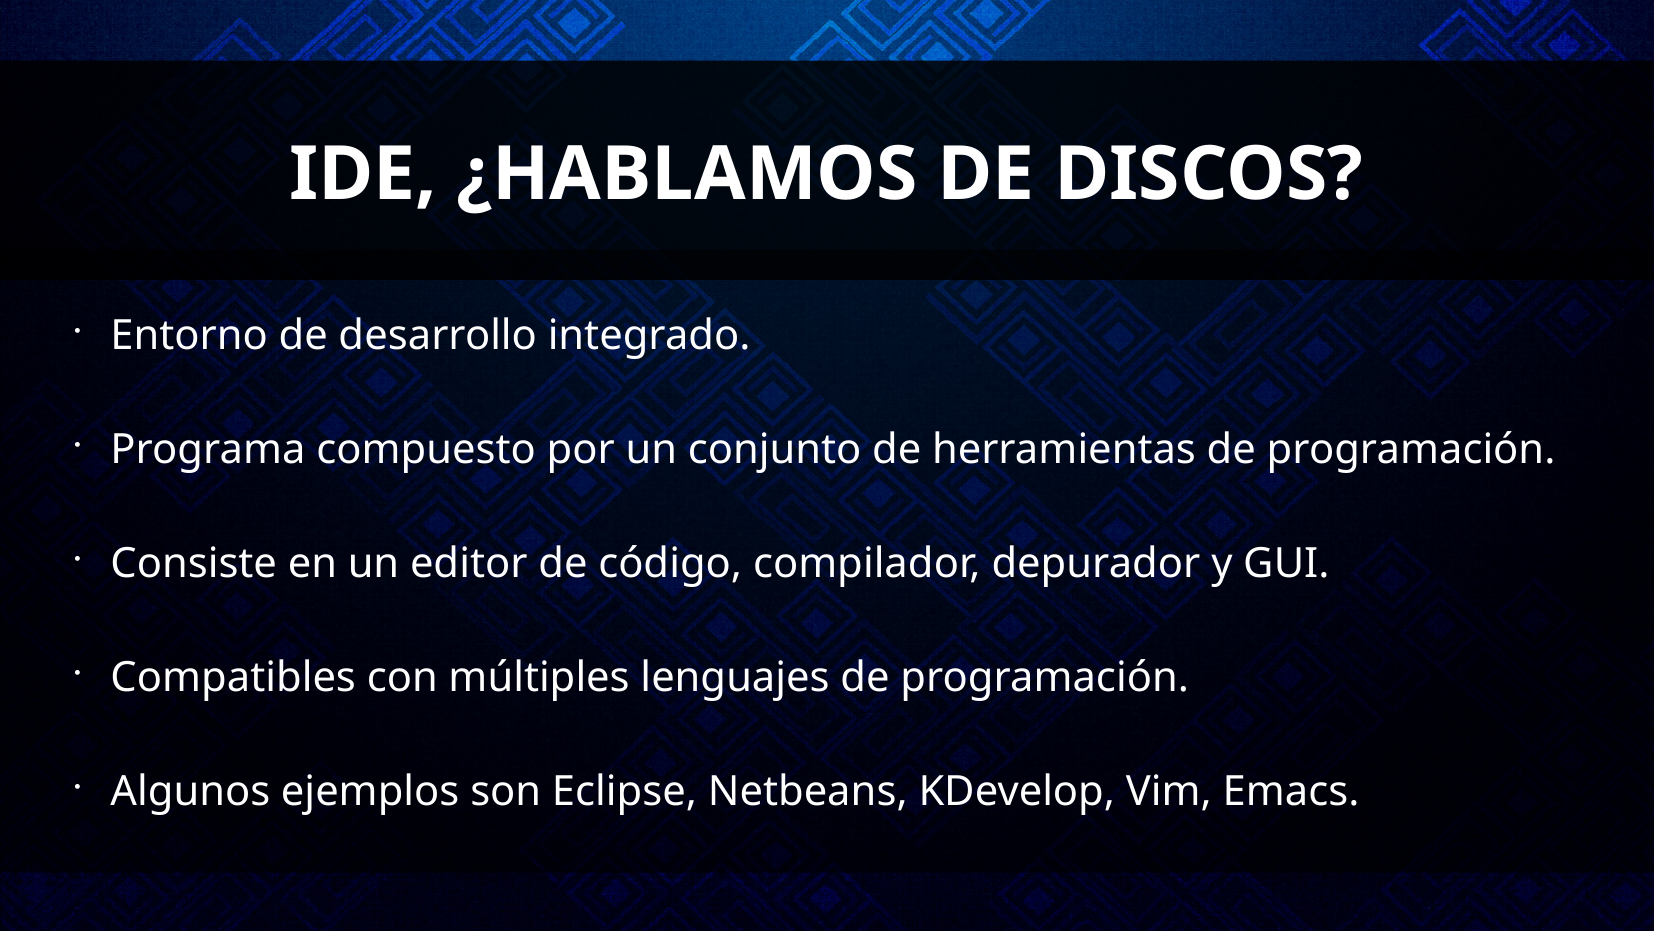

IDE, ¿HABLAMOS DE DISCOS?
Entorno de desarrollo integrado.
Programa compuesto por un conjunto de herramientas de programación.
Consiste en un editor de código, compilador, depurador y GUI.
Compatibles con múltiples lenguajes de programación.
Algunos ejemplos son Eclipse, Netbeans, KDevelop, Vim, Emacs.